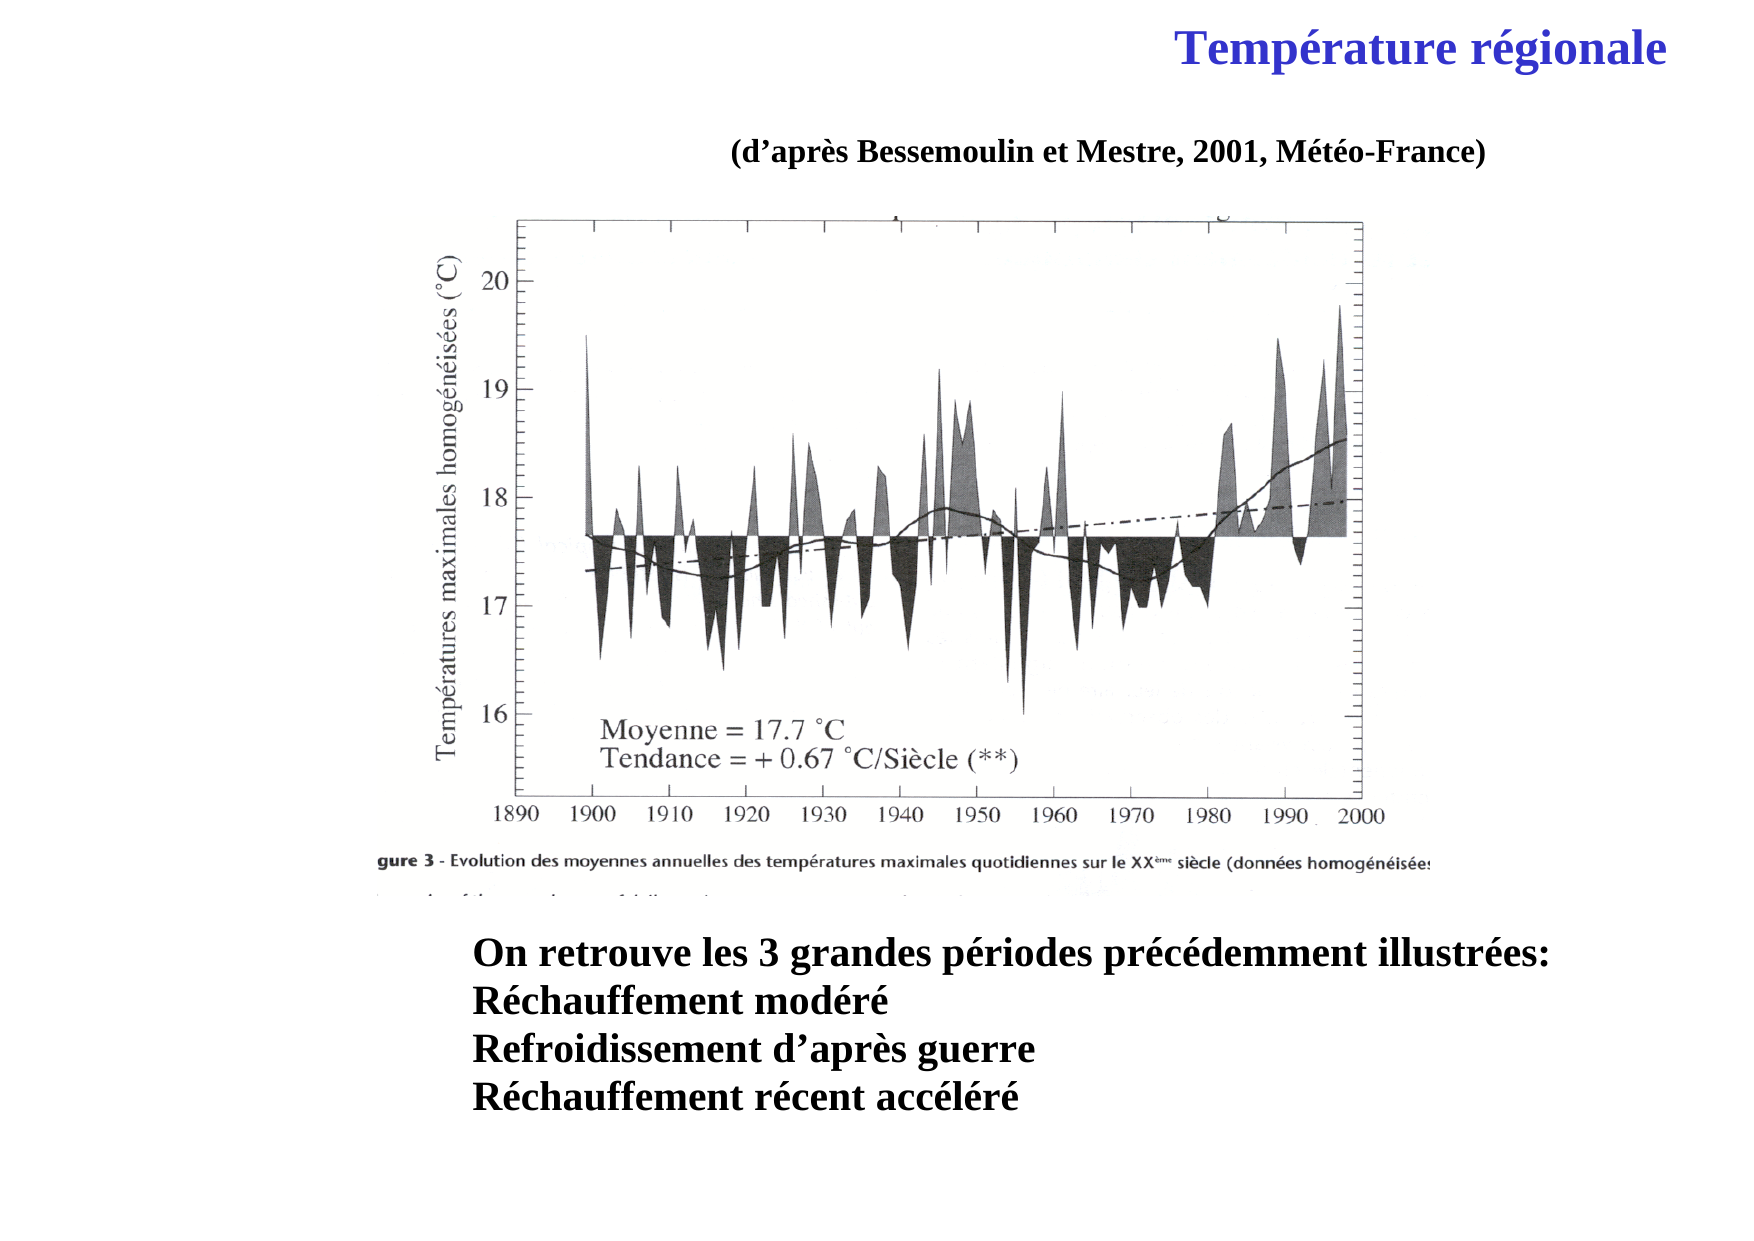

Température régionale
(d’après Bessemoulin et Mestre, 2001, Météo-France)
On retrouve les 3 grandes périodes précédemment illustrées:
Réchauffement modéré
Refroidissement d’après guerre
Réchauffement récent accéléré